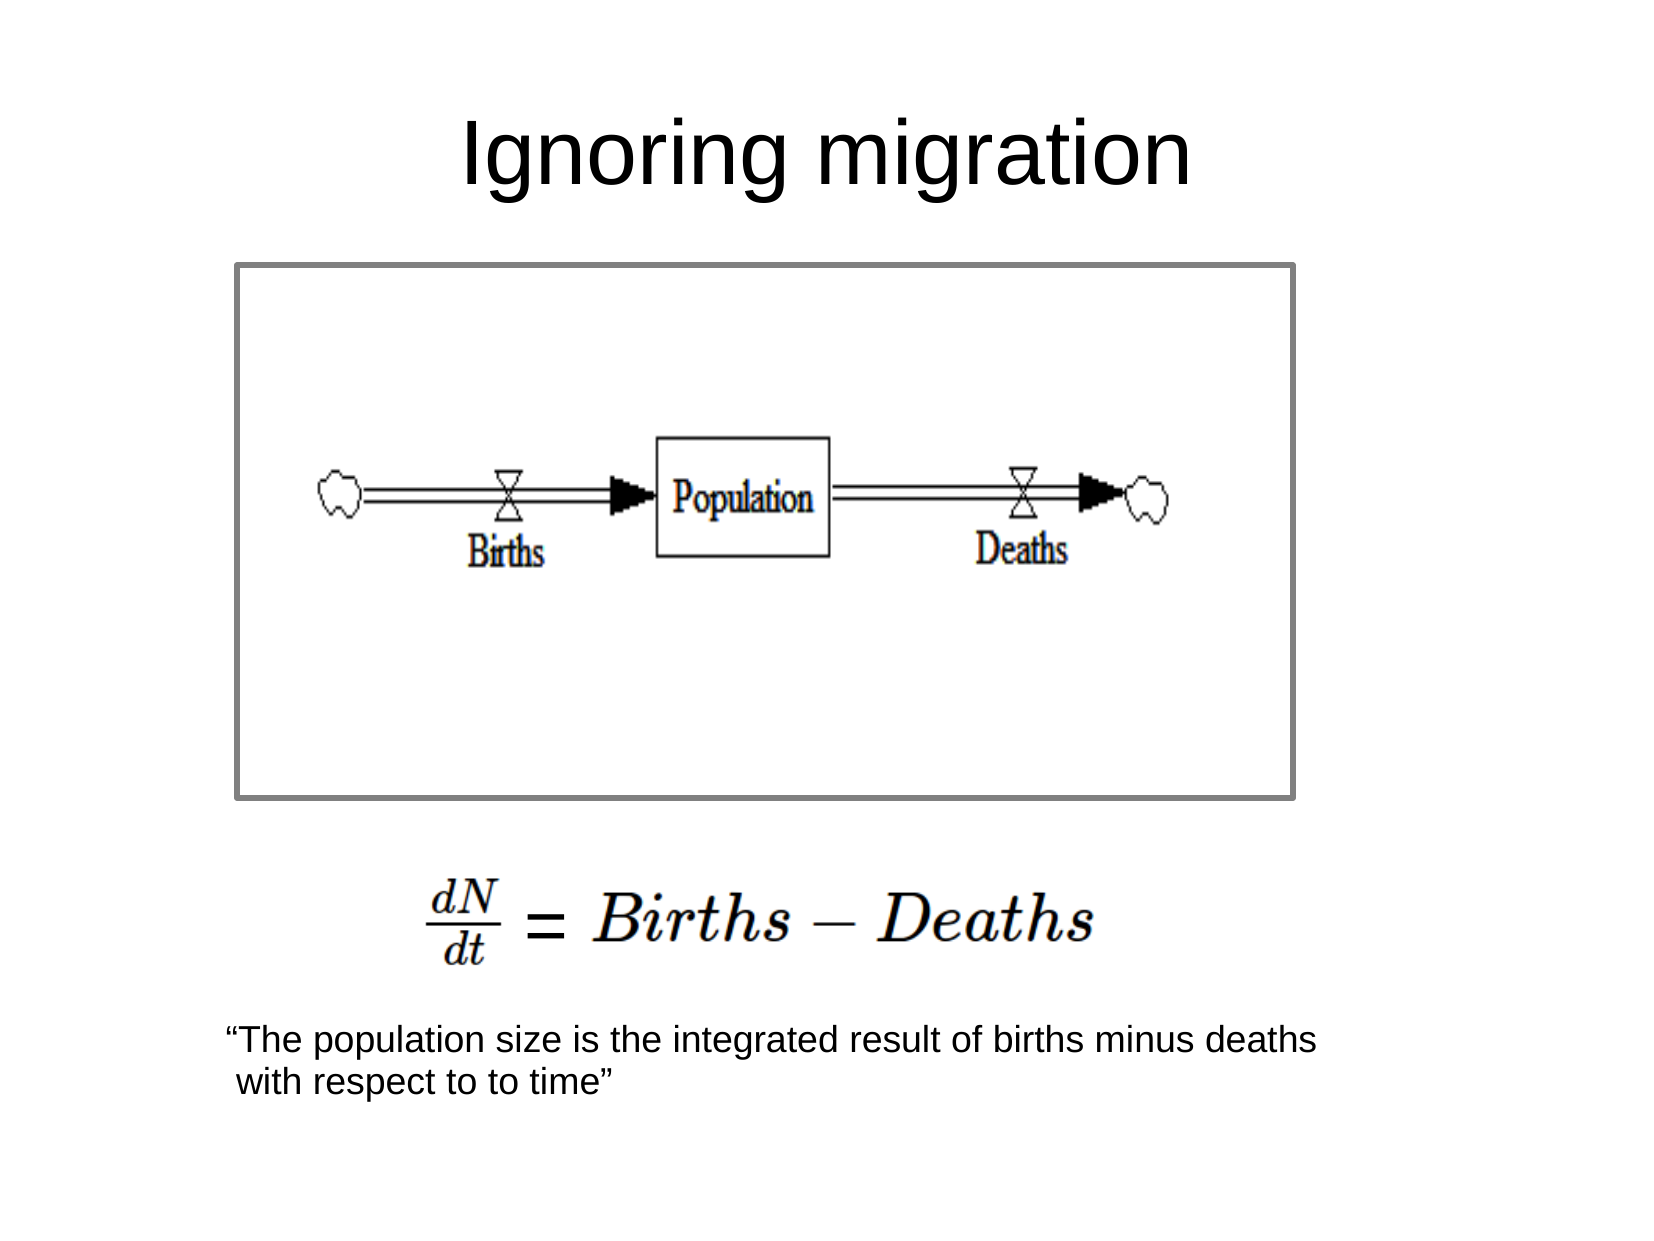

# Ignoring migration
=
“The population size is the integrated result of births minus deaths
 with respect to to time”